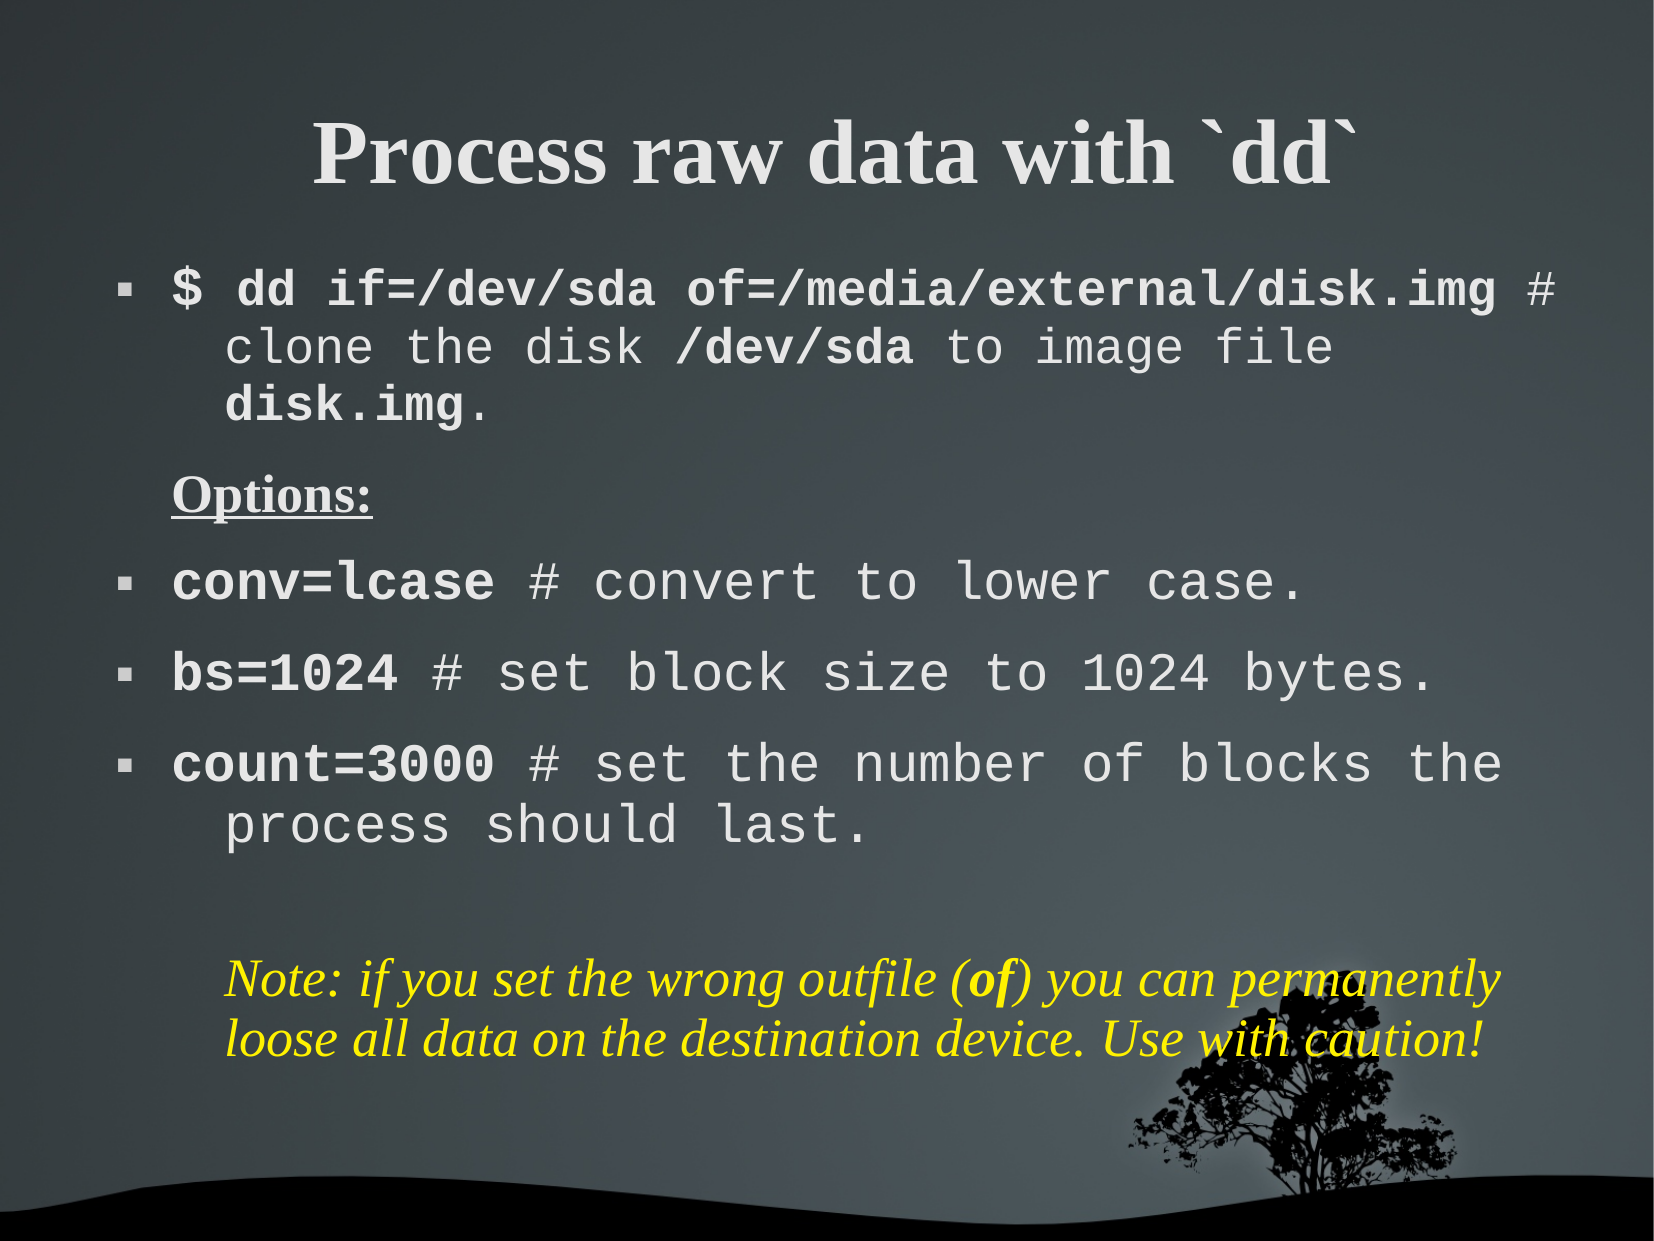

# Process raw data with `dd`
$ dd if=/dev/sda of=/media/external/disk.img # clone the disk /dev/sda to image file disk.img.
Options:
conv=lcase # convert to lower case.
bs=1024 # set block size to 1024 bytes.
count=3000 # set the number of blocks the process should last.
Note: if you set the wrong outfile (of) you can permanently loose all data on the destination device. Use with caution!